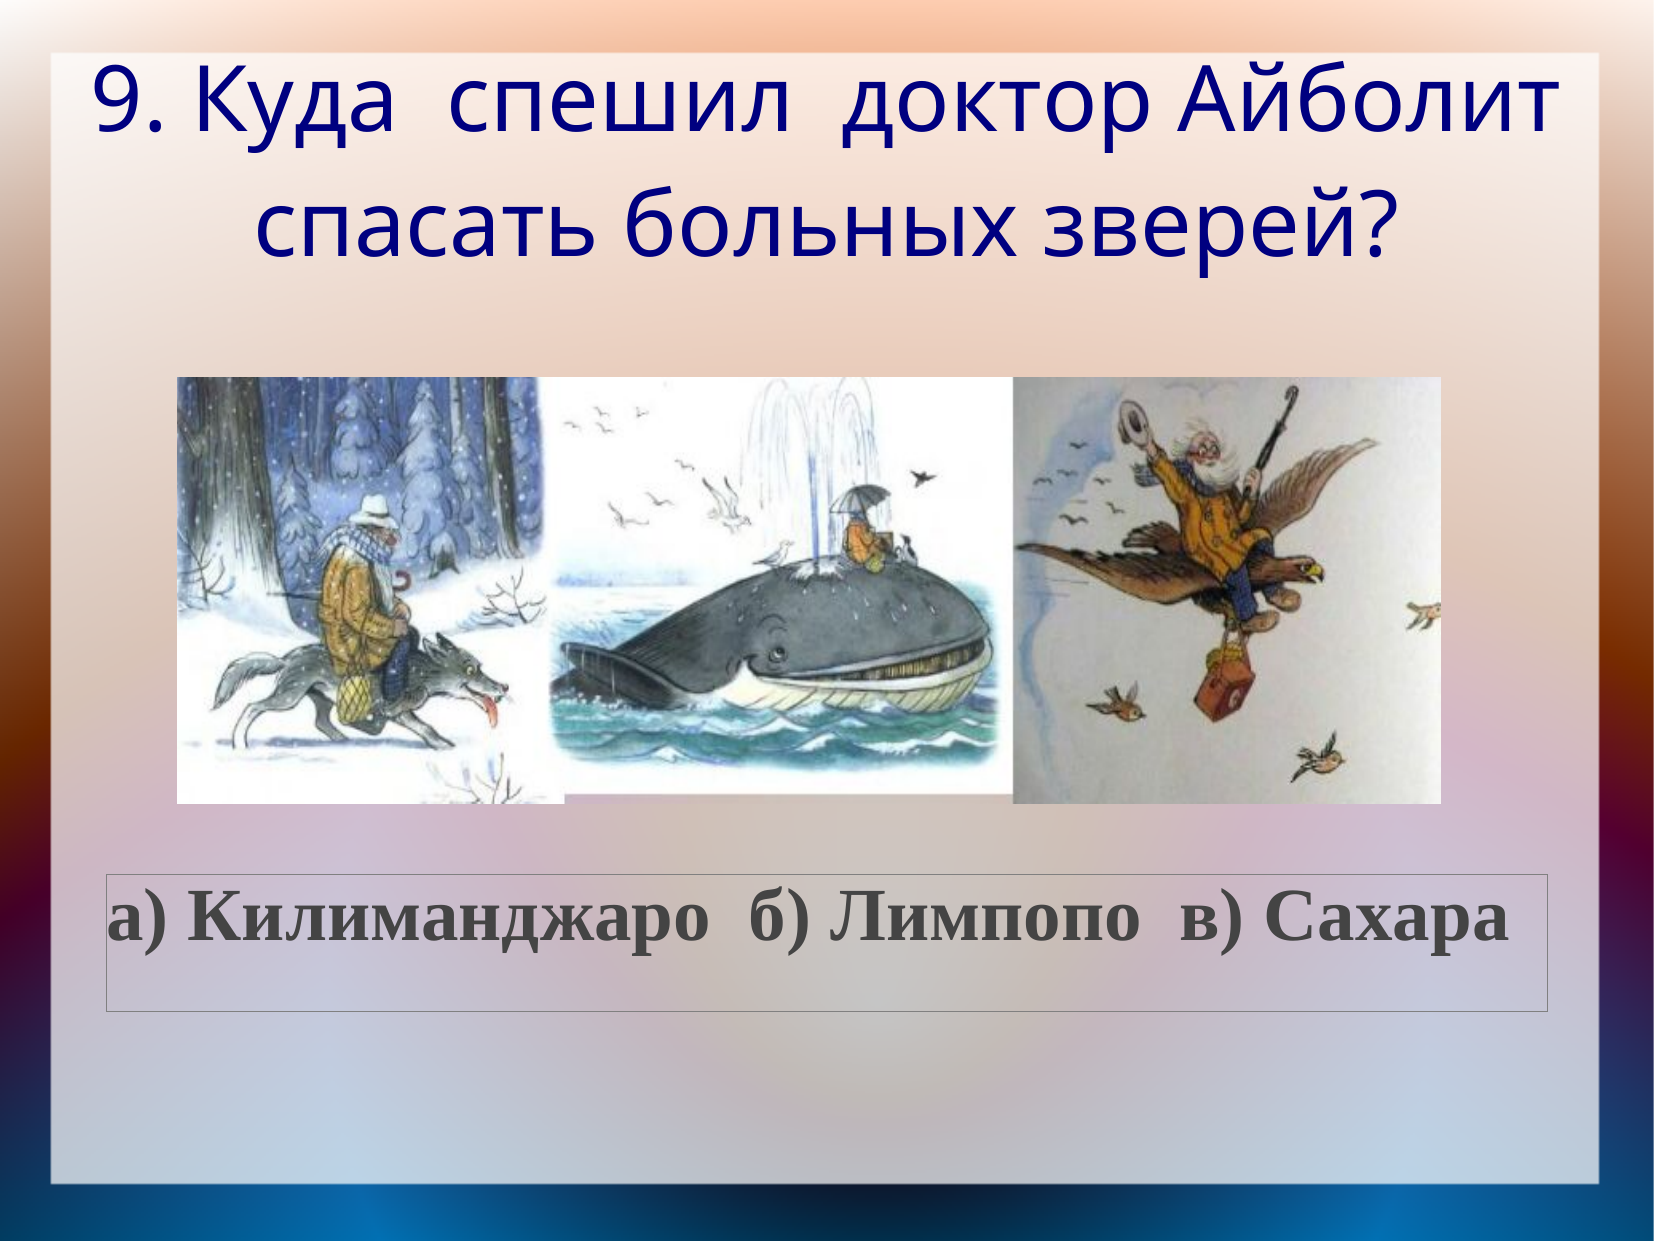

# 9. Куда спешил доктор Айболит спасать больных зверей?
а) Килиманджаро б) Лимпопо в) Сахара